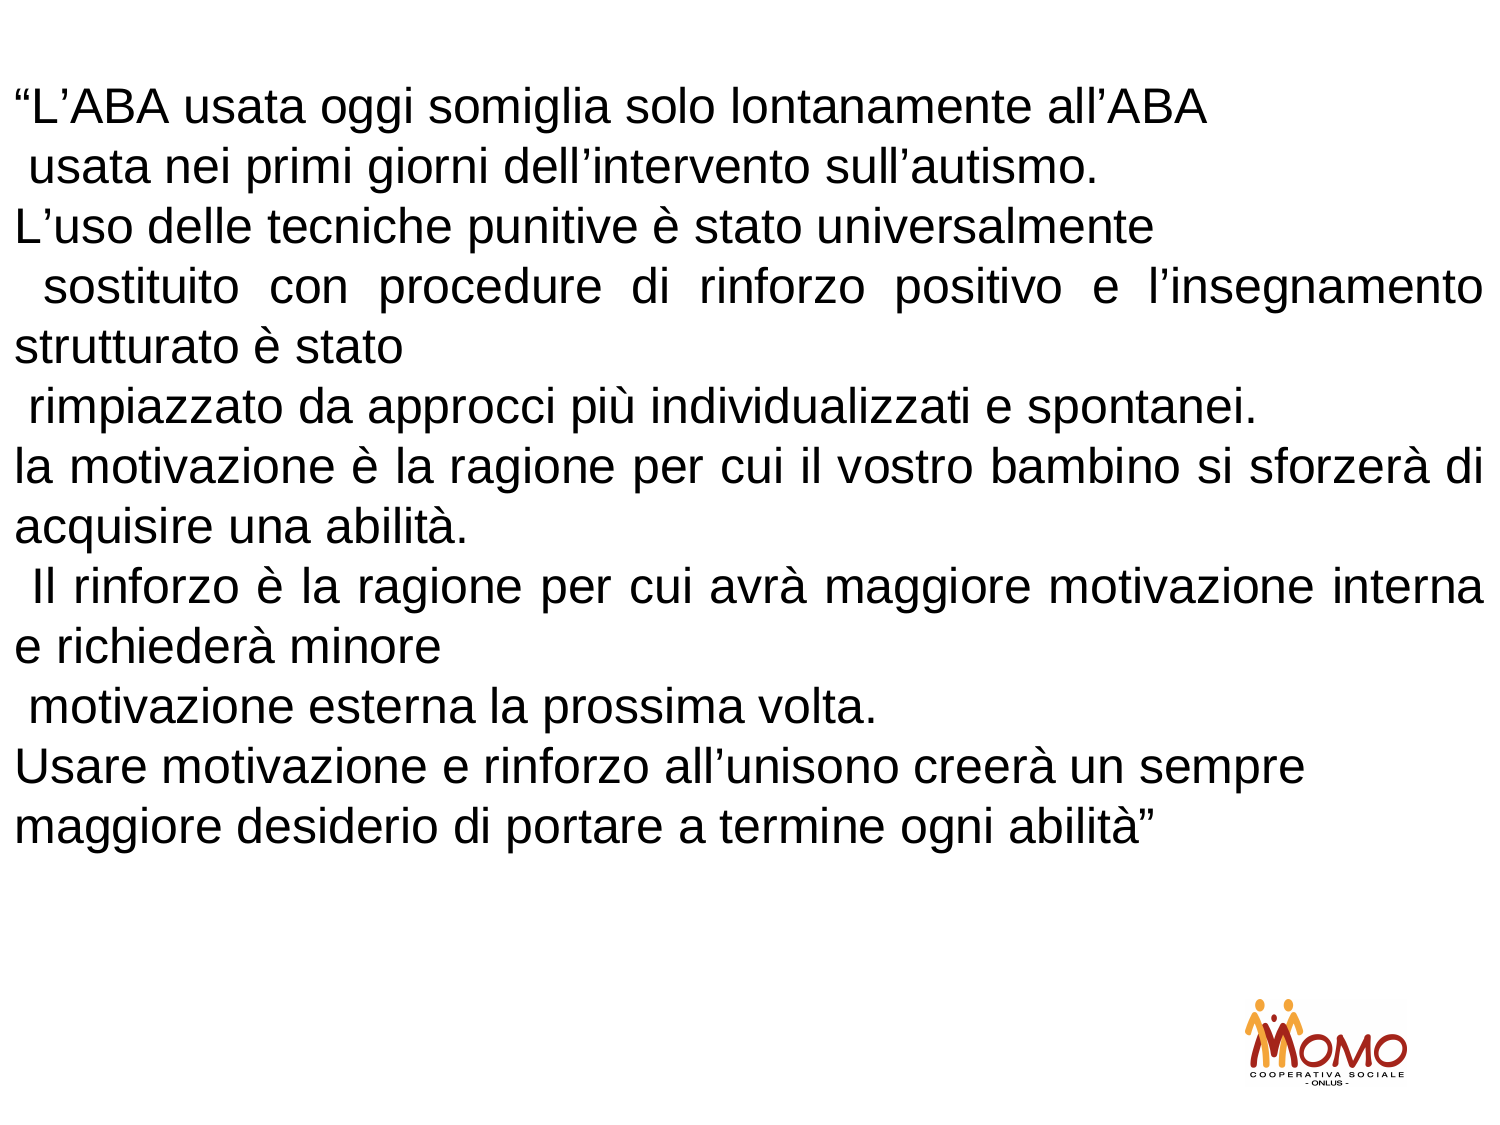

“L’ABA usata oggi somiglia solo lontanamente all’ABA
 usata nei primi giorni dell’intervento sull’autismo.
L’uso delle tecniche punitive è stato universalmente
 sostituito con procedure di rinforzo positivo e l’insegnamento strutturato è stato
 rimpiazzato da approcci più individualizzati e spontanei.
la motivazione è la ragione per cui il vostro bambino si sforzerà di acquisire una abilità.
 Il rinforzo è la ragione per cui avrà maggiore motivazione interna e richiederà minore
 motivazione esterna la prossima volta.
Usare motivazione e rinforzo all’unisono creerà un sempre
maggiore desiderio di portare a termine ogni abilità”